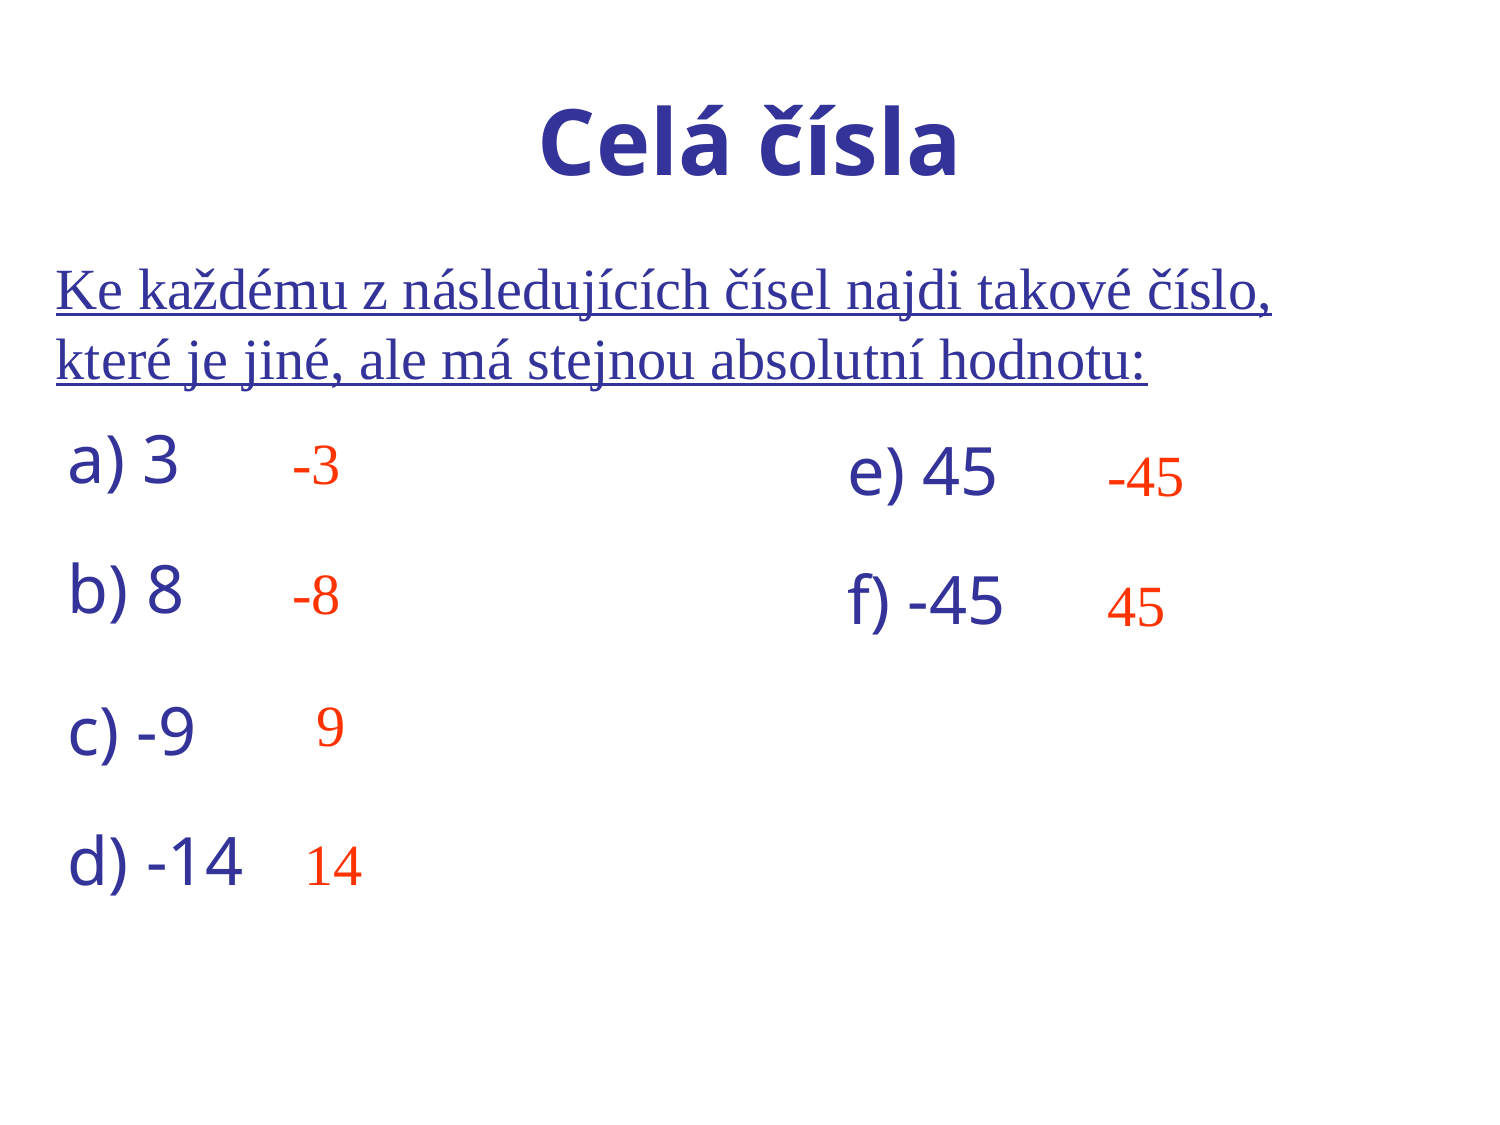

# Celá čísla
Ke každému z následujících čísel najdi takové číslo, které je jiné, ale má stejnou absolutní hodnotu:
a) 3
-3
e) 45
-45
b) 8
-8
f) -45
45
c) -9
9
d) -14
14